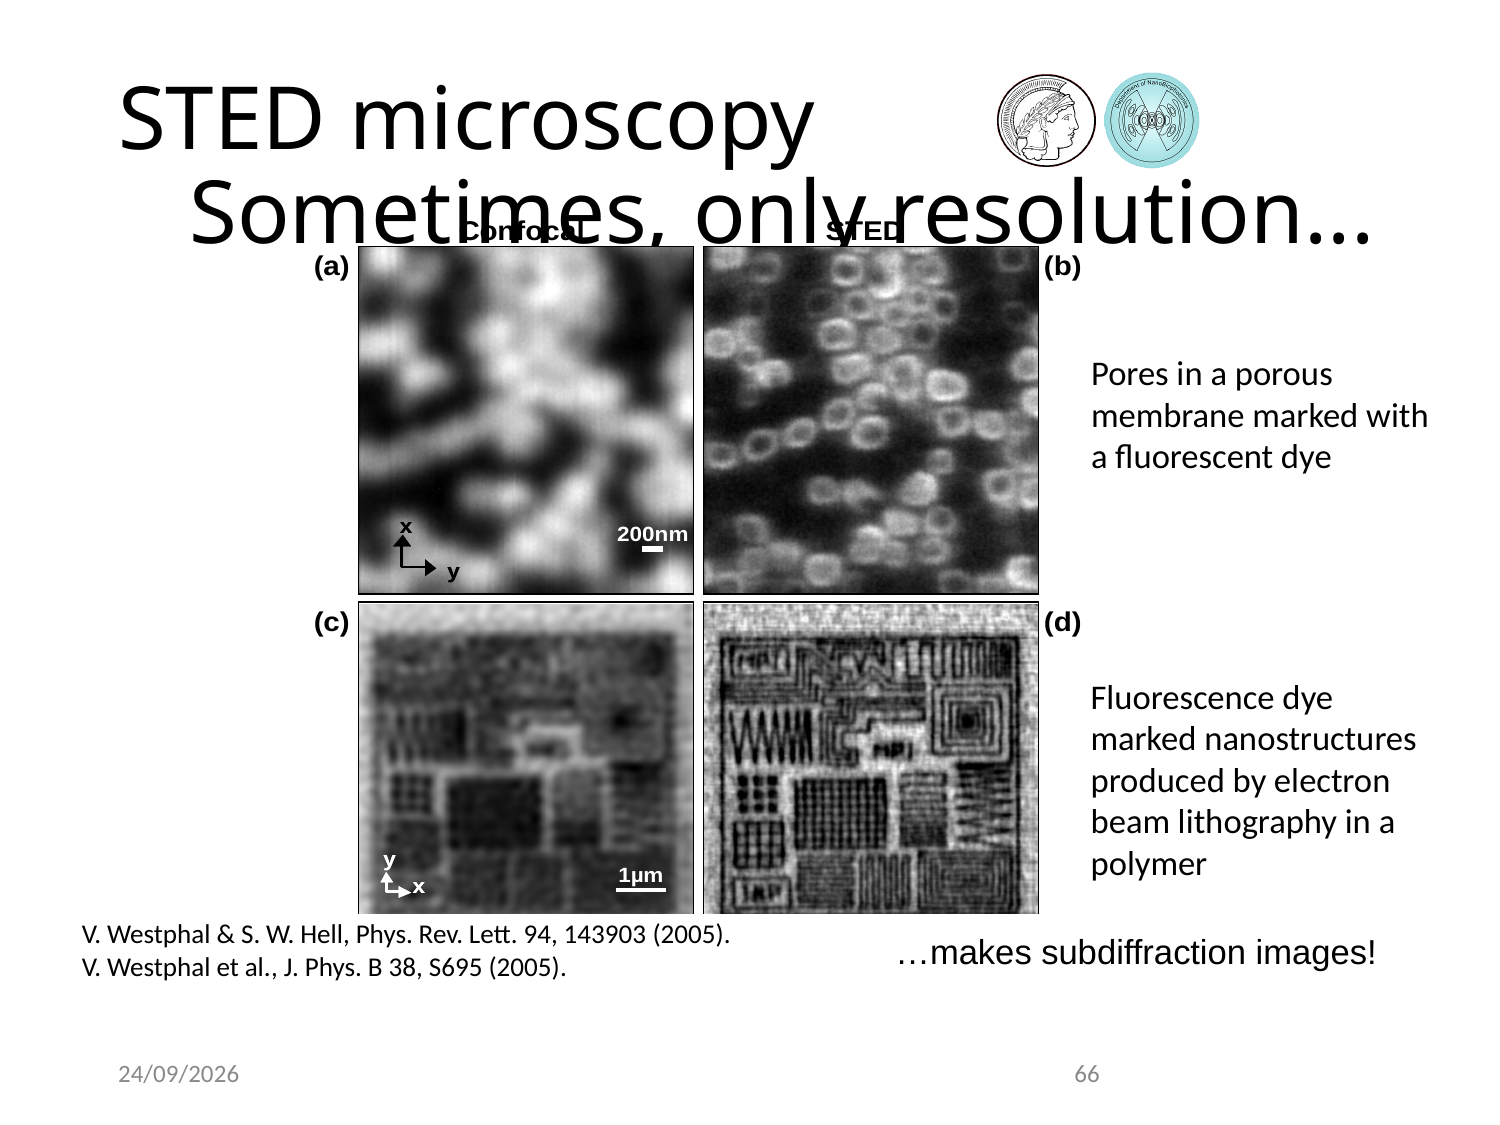

# STED microscopy Sometimes, only resolution...
Pores in a porous membrane marked with a fluorescent dye
Fluorescence dye marked nanostructures produced by electron beam lithography in a polymer
V. Westphal & S. W. Hell, Phys. Rev. Lett. 94, 143903 (2005).
V. Westphal et al., J. Phys. B 38, S695 (2005).
…makes subdiffraction images!